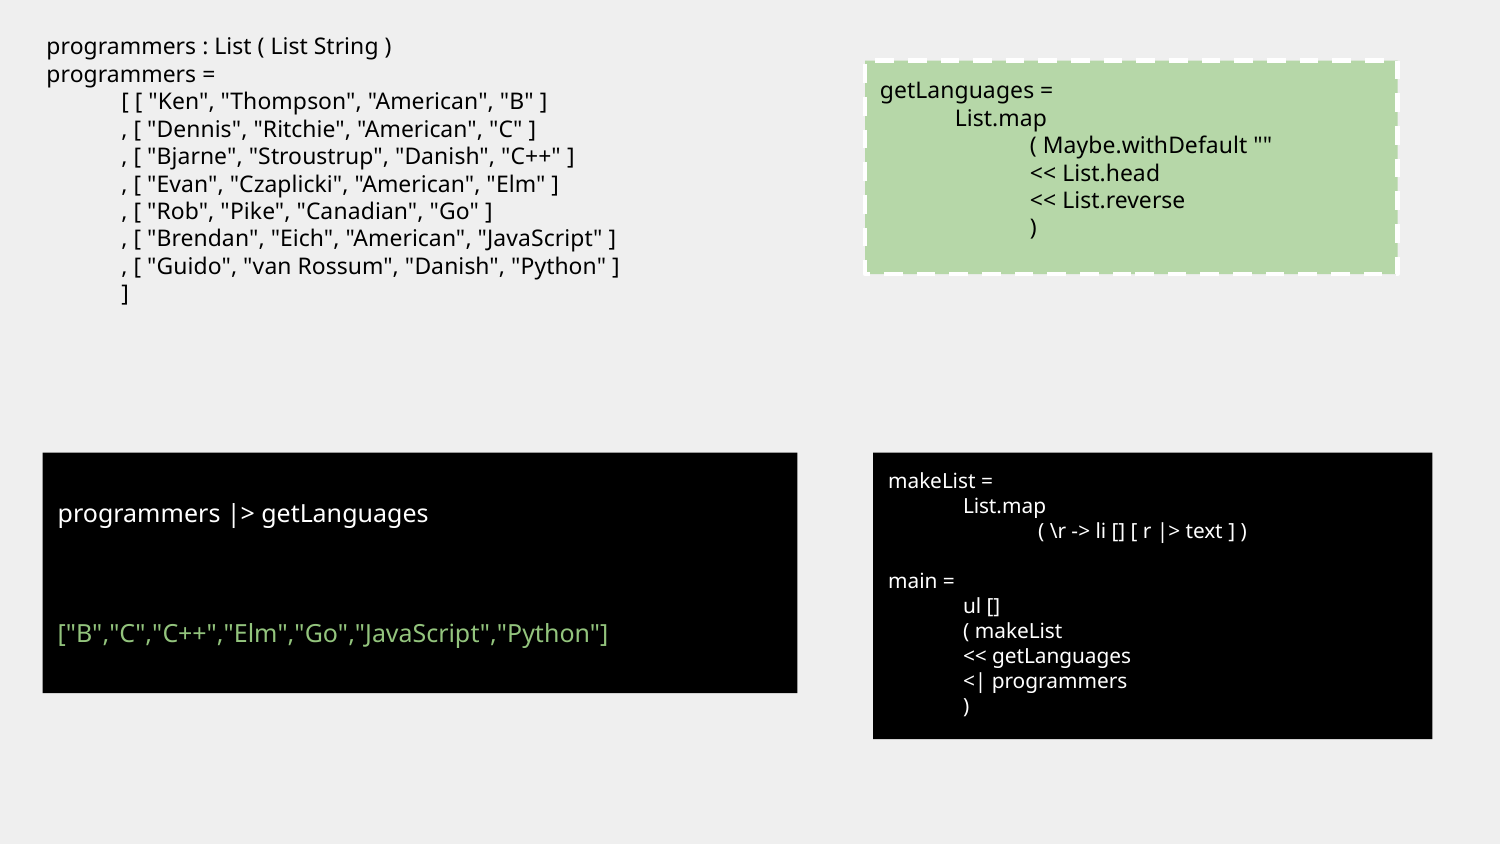

programmers : List ( List String )
programmers =
	[ [ "Ken", "Thompson", "American", "B" ]
	, [ "Dennis", "Ritchie", "American", "C" ]
	, [ "Bjarne", "Stroustrup", "Danish", "C++" ]
	, [ "Evan", "Czaplicki", "American", "Elm" ]
	, [ "Rob", "Pike", "Canadian", "Go" ]
	, [ "Brendan", "Eich", "American", "JavaScript" ]
	, [ "Guido", "van Rossum", "Danish", "Python" ]
	]
getLanguages =
	List.map
 	( Maybe.withDefault ""
 	<< List.head
 	<< List.reverse
 	)
programmers |> getLanguages
["B","C","C++","Elm","Go","JavaScript","Python"]
makeList =
	List.map
 		( \r -> li [] [ r |> text ] )
main =
	ul []
 	( makeList
 	<< getLanguages
 	<| programmers
	)